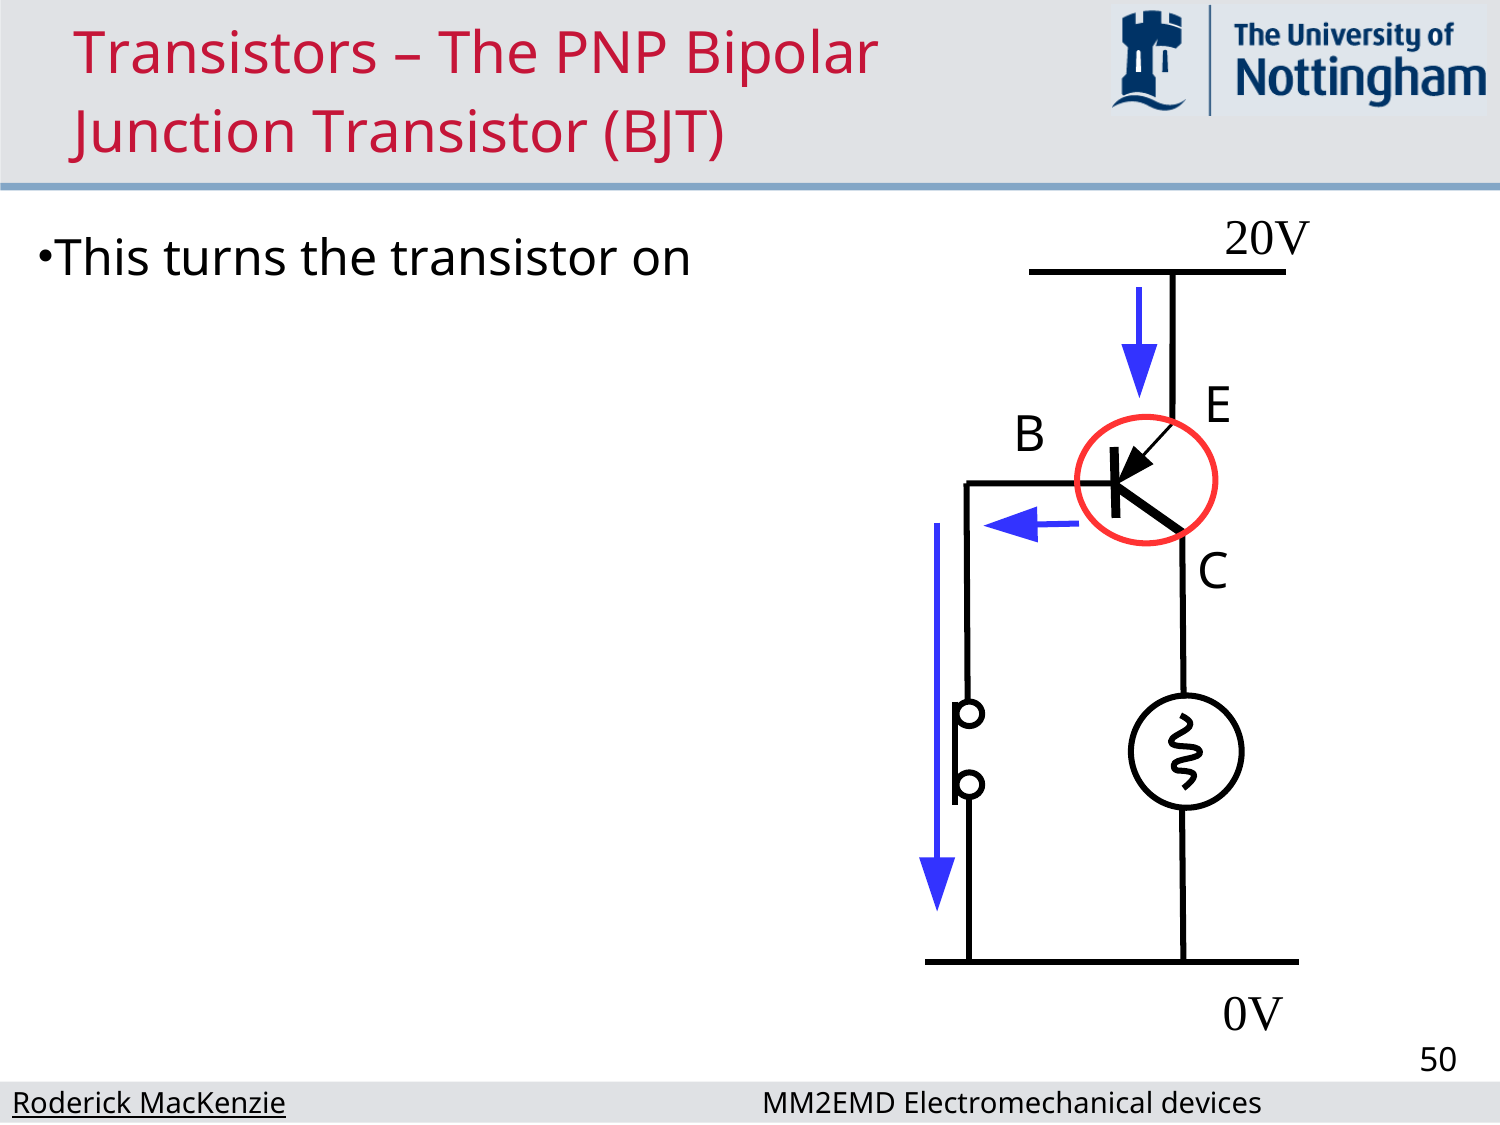

# Transistors – The PNP Bipolar Junction Transistor (BJT)
20V
This turns the transistor on
E
B
C
0V